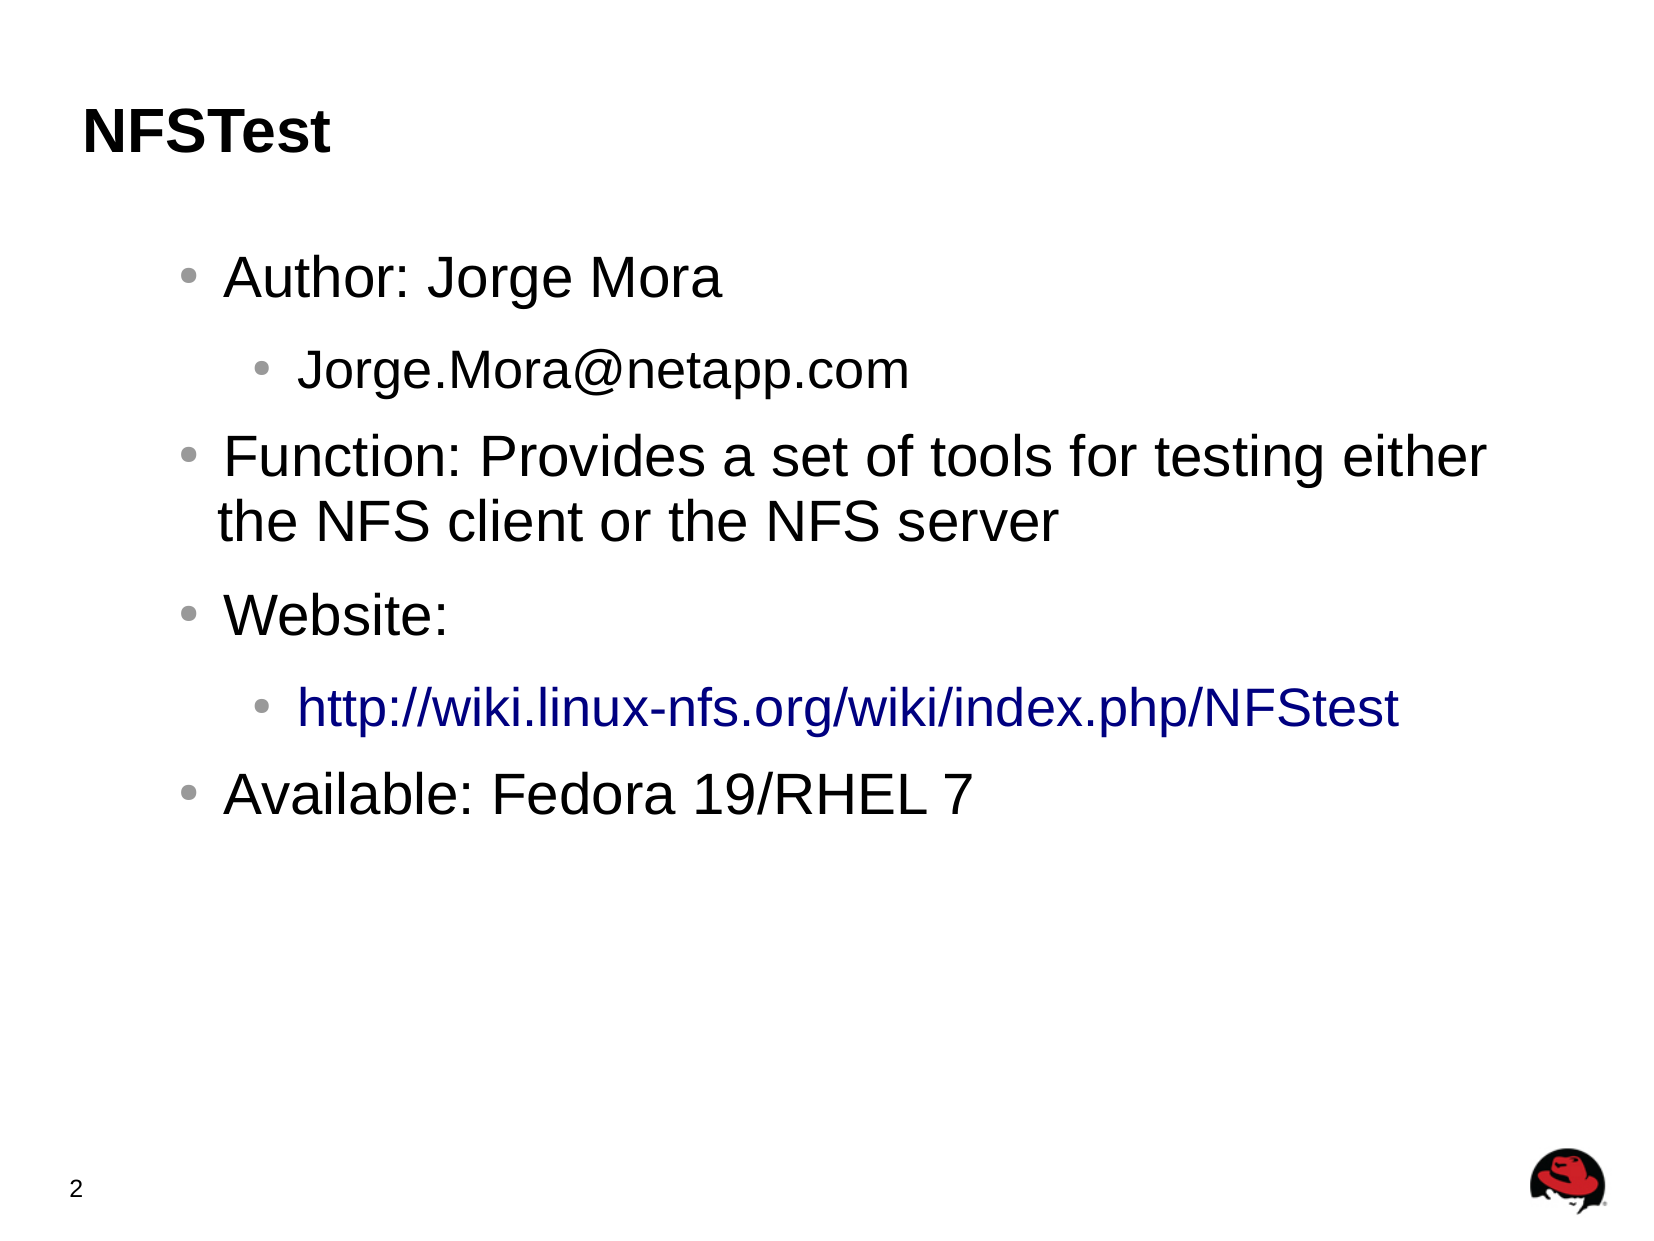

# NFSTest
Author: Jorge Mora
Jorge.Mora@netapp.com
Function: Provides a set of tools for testing either the NFS client or the NFS server
Website:
http://wiki.linux-nfs.org/wiki/index.php/NFStest
Available: Fedora 19/RHEL 7